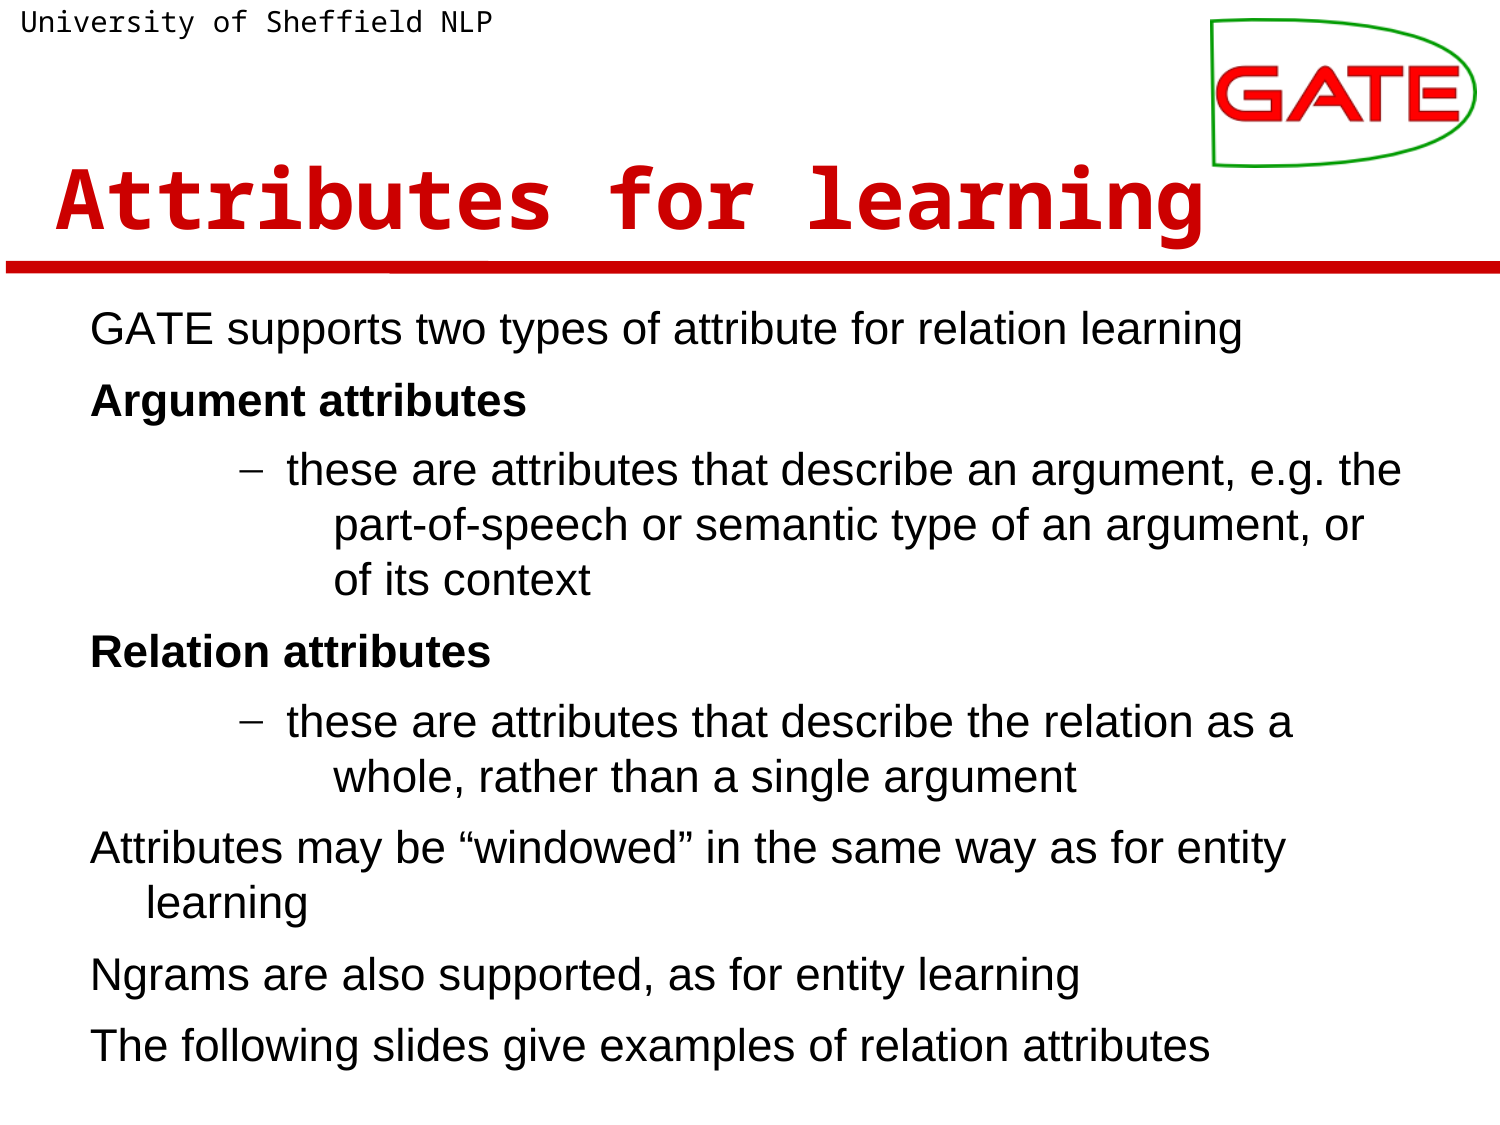

# Attributes for learning
GATE supports two types of attribute for relation learning
Argument attributes
these are attributes that describe an argument, e.g. the part-of-speech or semantic type of an argument, or of its context
Relation attributes
these are attributes that describe the relation as a whole, rather than a single argument
Attributes may be “windowed” in the same way as for entity learning
Ngrams are also supported, as for entity learning
The following slides give examples of relation attributes